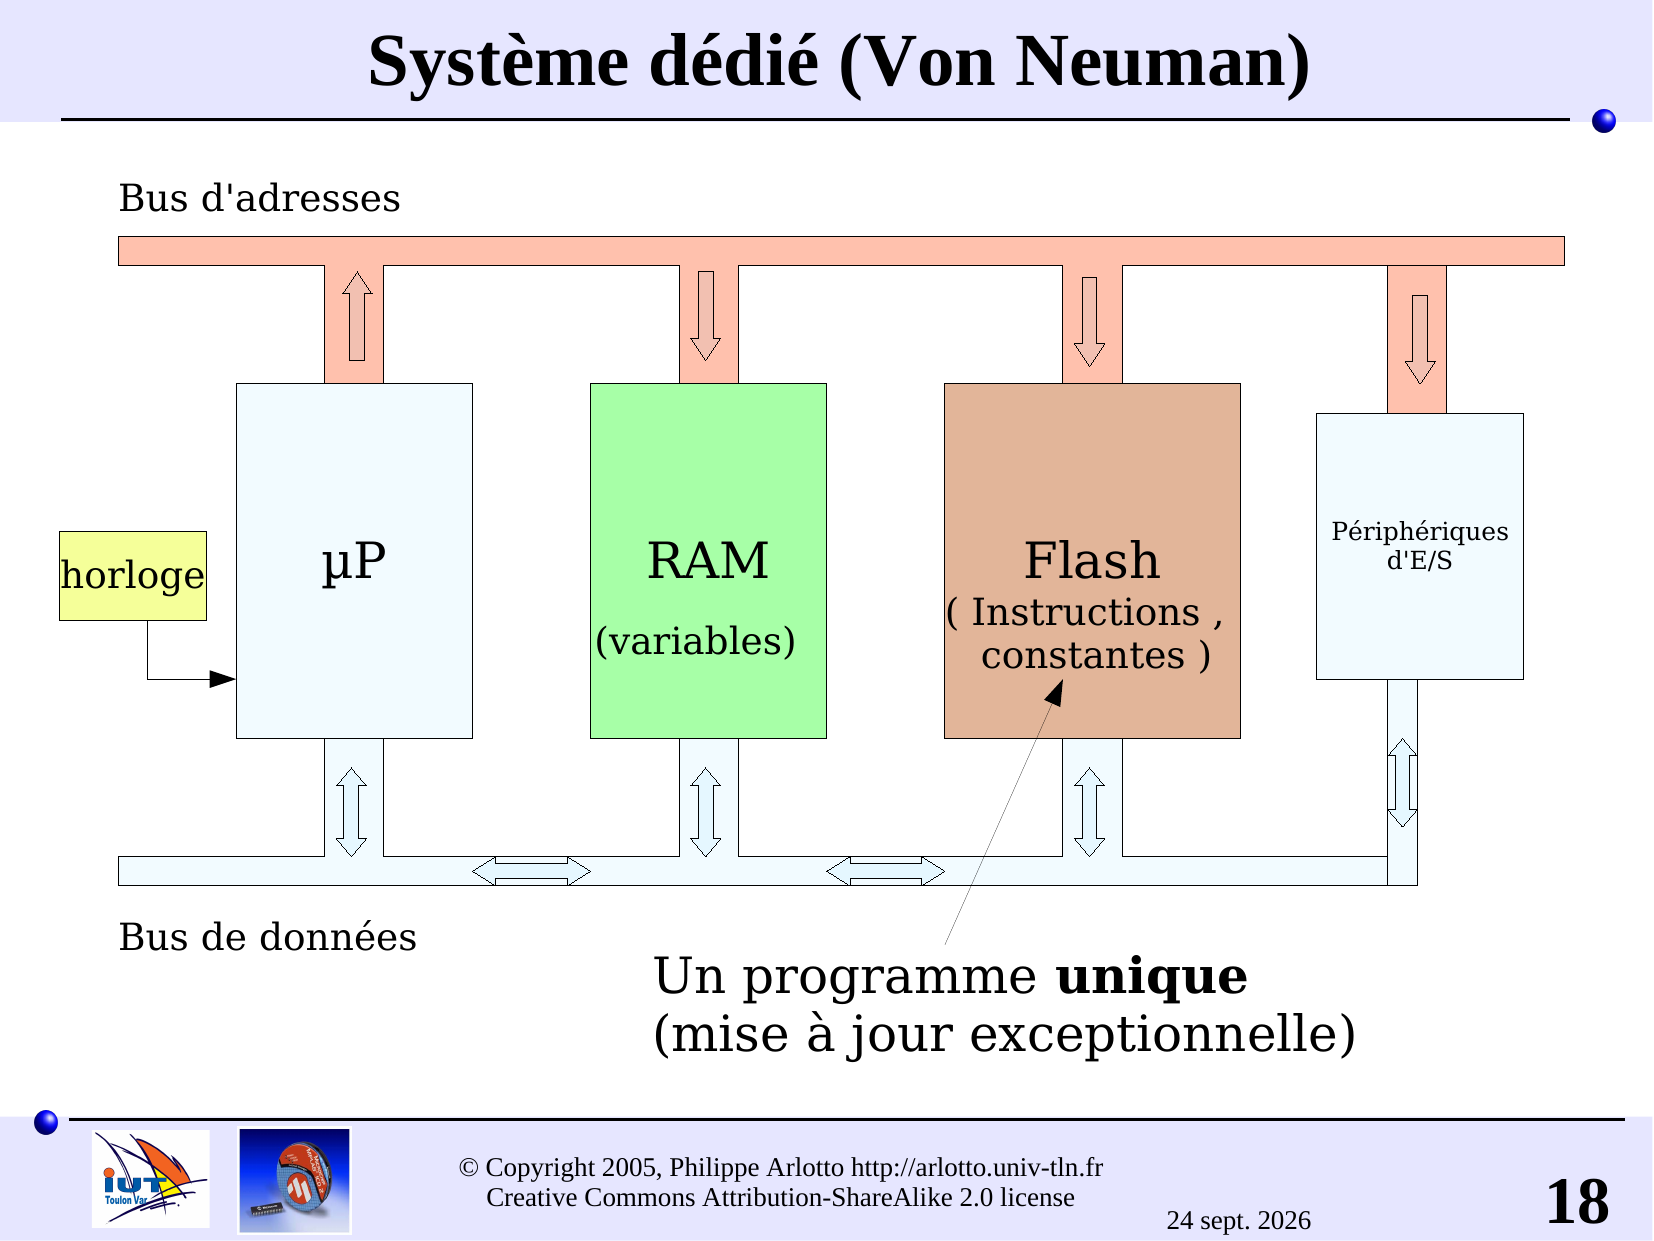

# Système dédié (Von Neuman)
Bus d'adresses
µP
RAM
Flash
Périphériques
d'E/S
horloge
( Instructions ,
 constantes )
(variables)
Bus de données
Un programme unique
(mise à jour exceptionnelle)